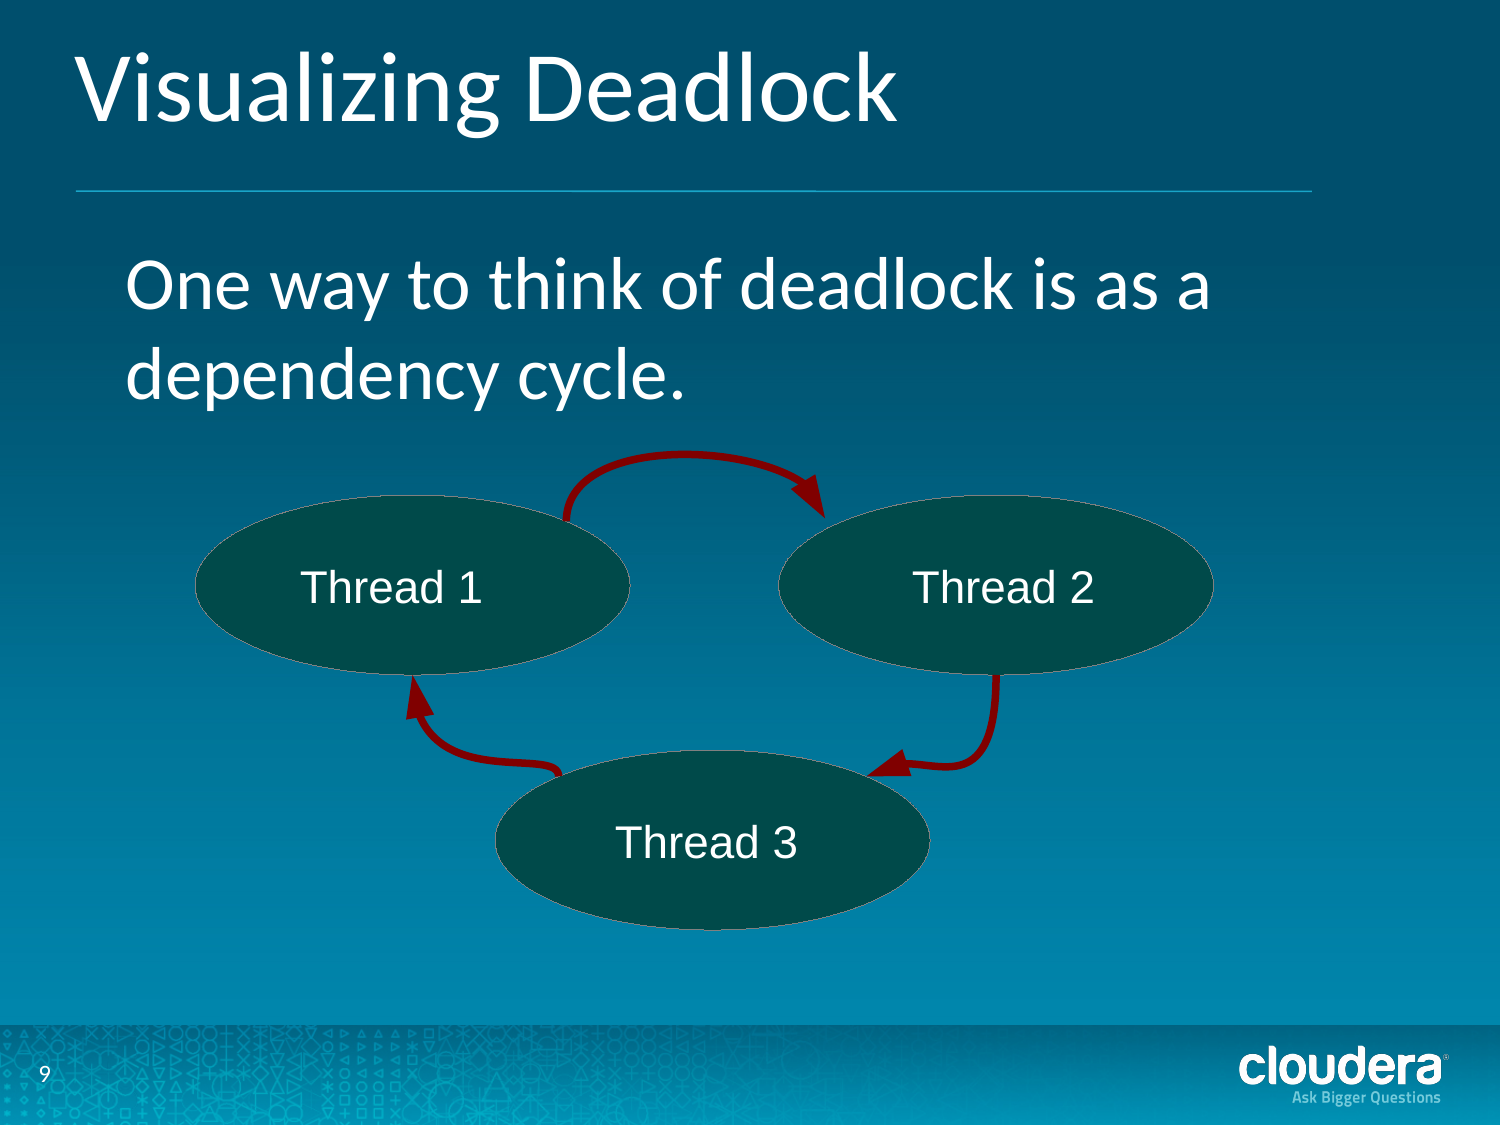

# Visualizing Deadlock
One way to think of deadlock is as a dependency cycle.
Thread 1
Thread 2
Thread 3